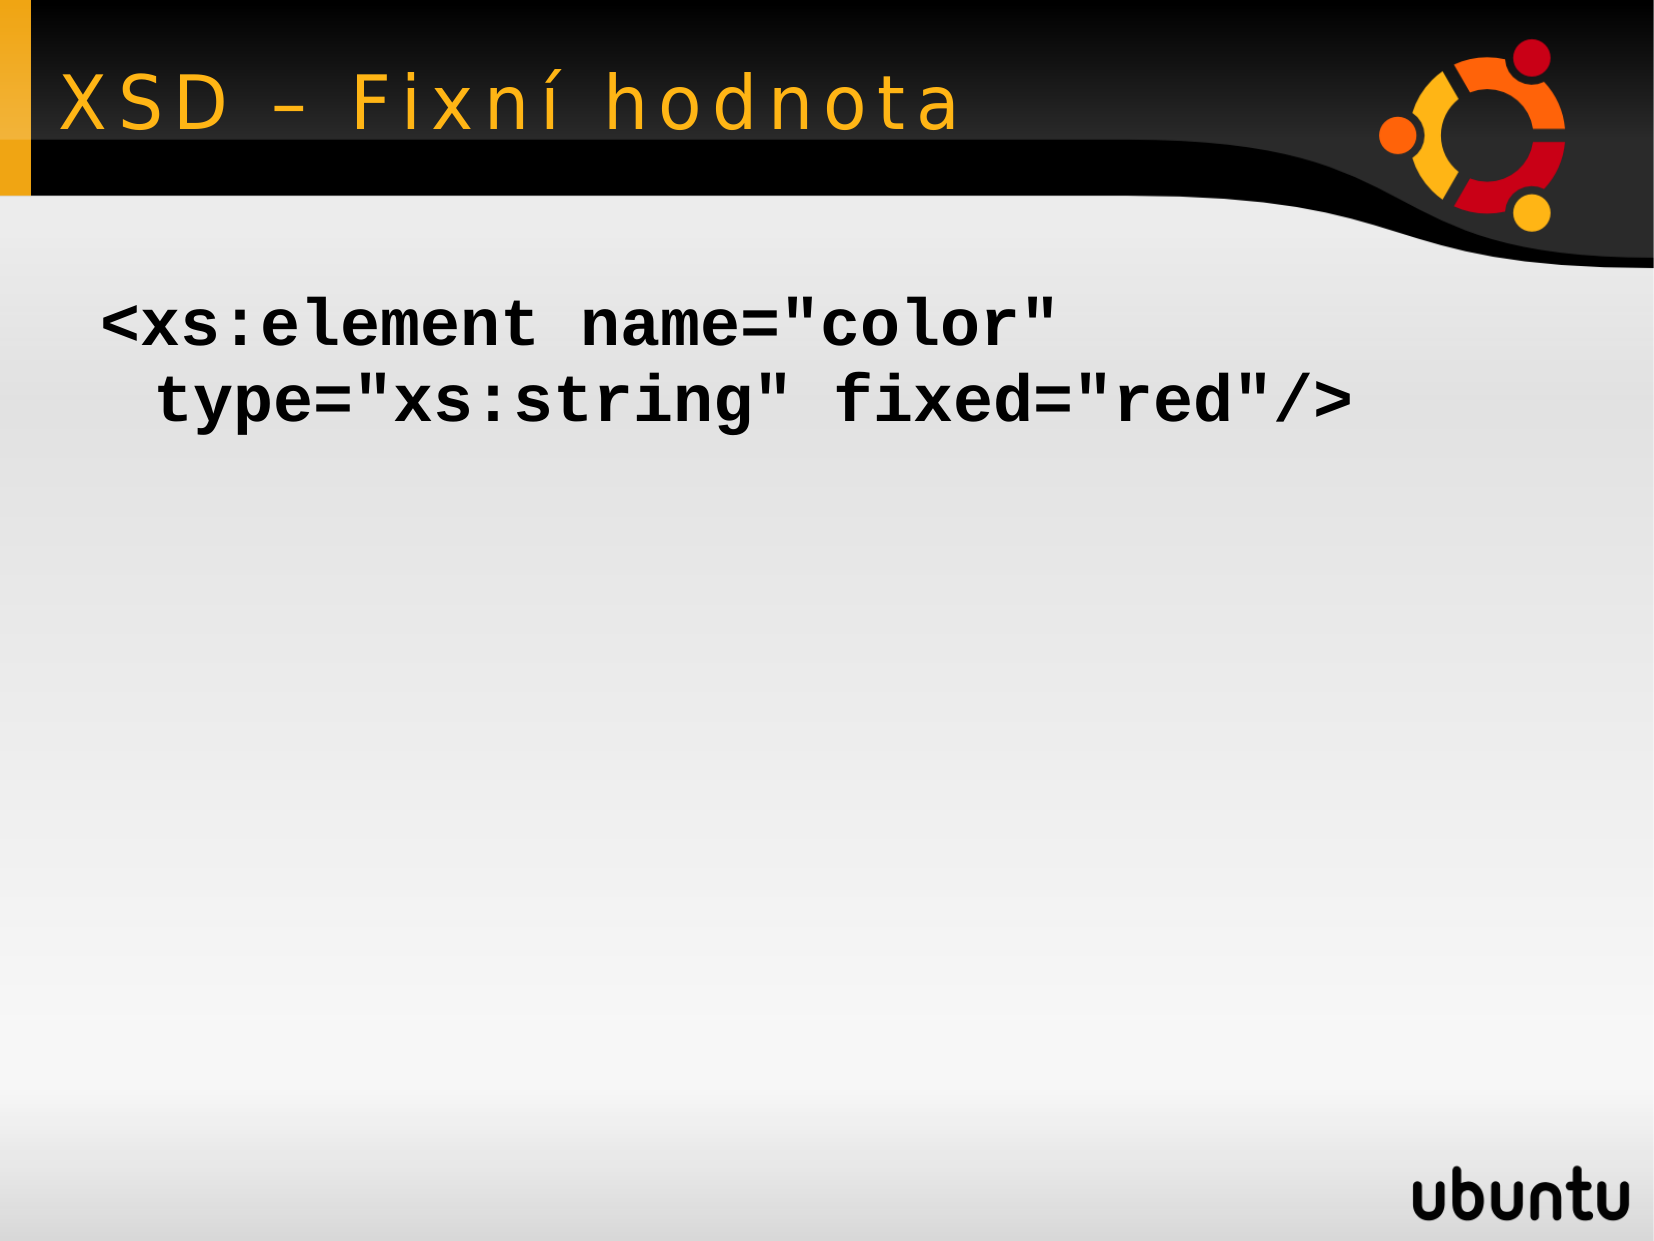

# XSD – Fixní hodnota
<xs:element name="color" type="xs:string" fixed="red"/>